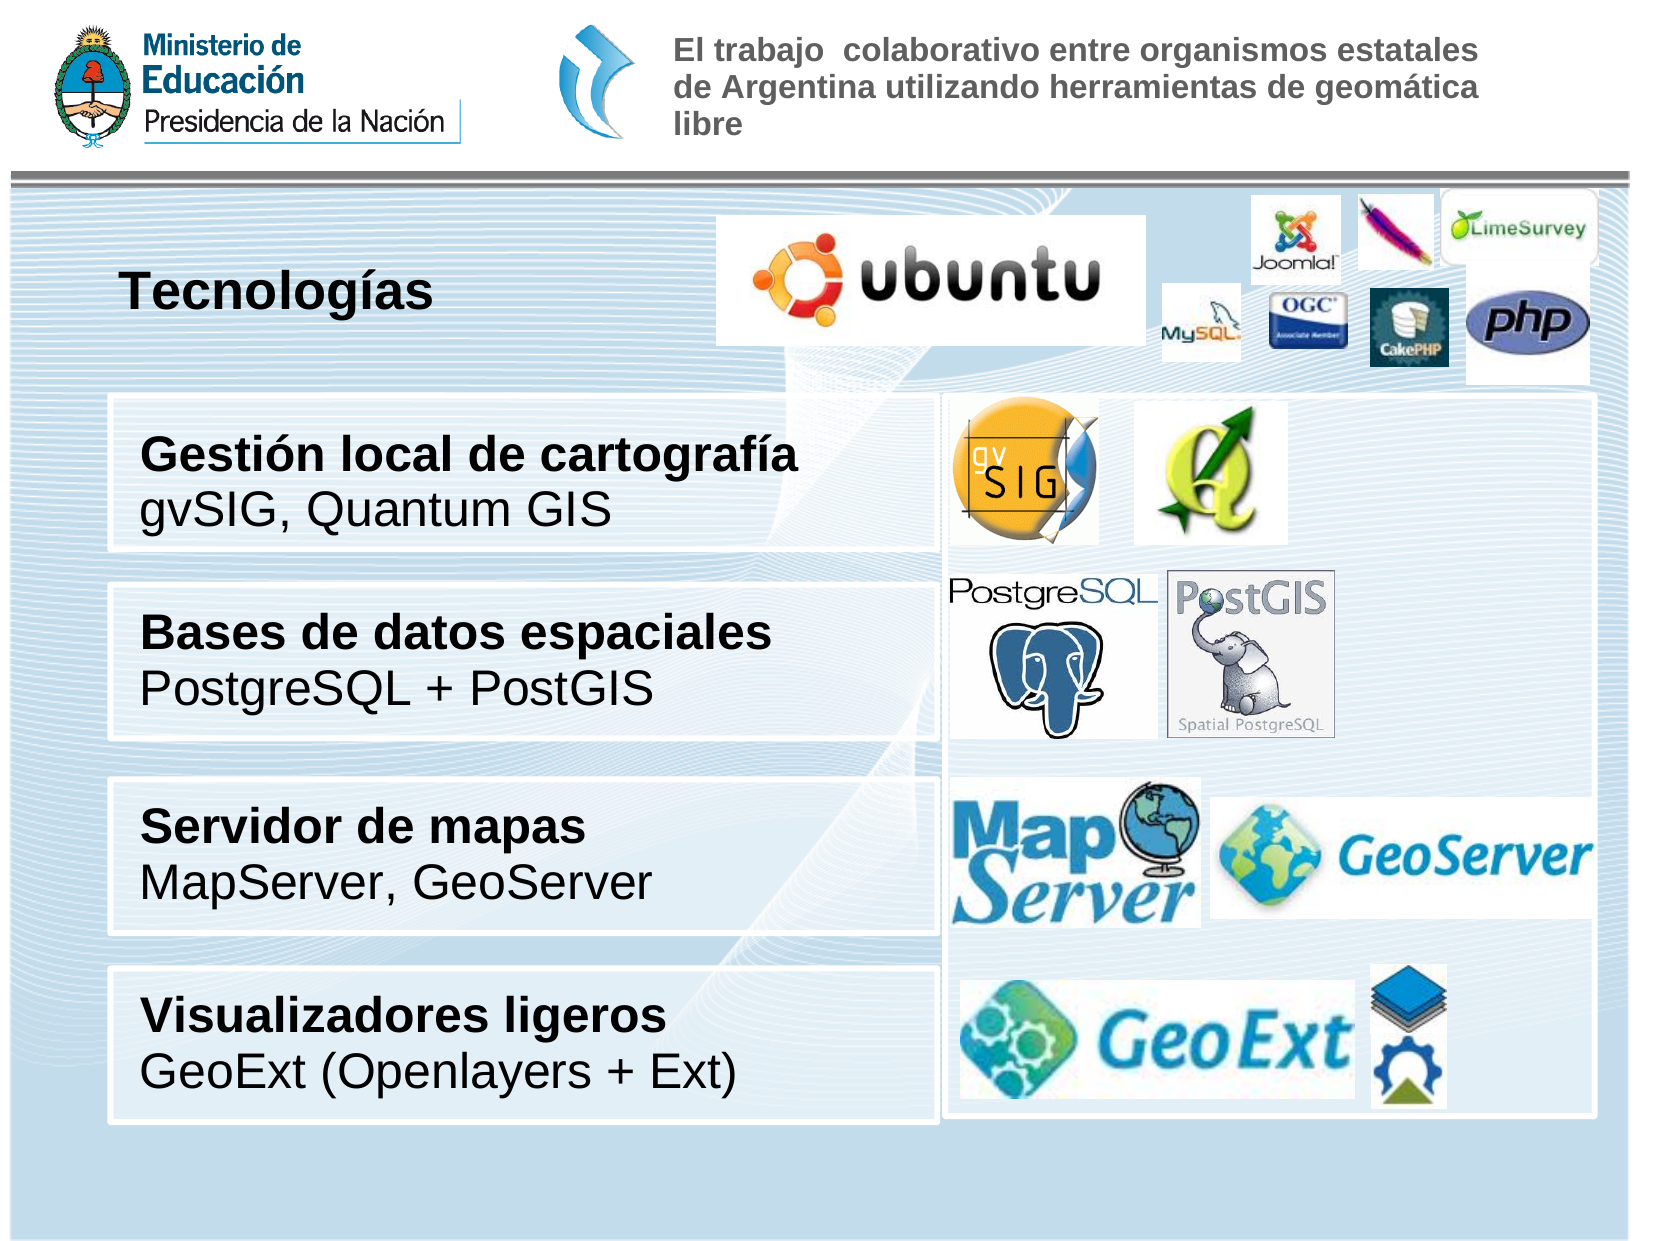

El trabajo colaborativo entre organismos estatales de Argentina utilizando herramientas de geomática libre
Tecnologías
Gestión local de cartografía
gvSIG, Quantum GIS
Bases de datos espaciales
PostgreSQL + PostGIS
Servidor de mapas
MapServer, GeoServer
Visualizadores ligeros
GeoExt (Openlayers + Ext)